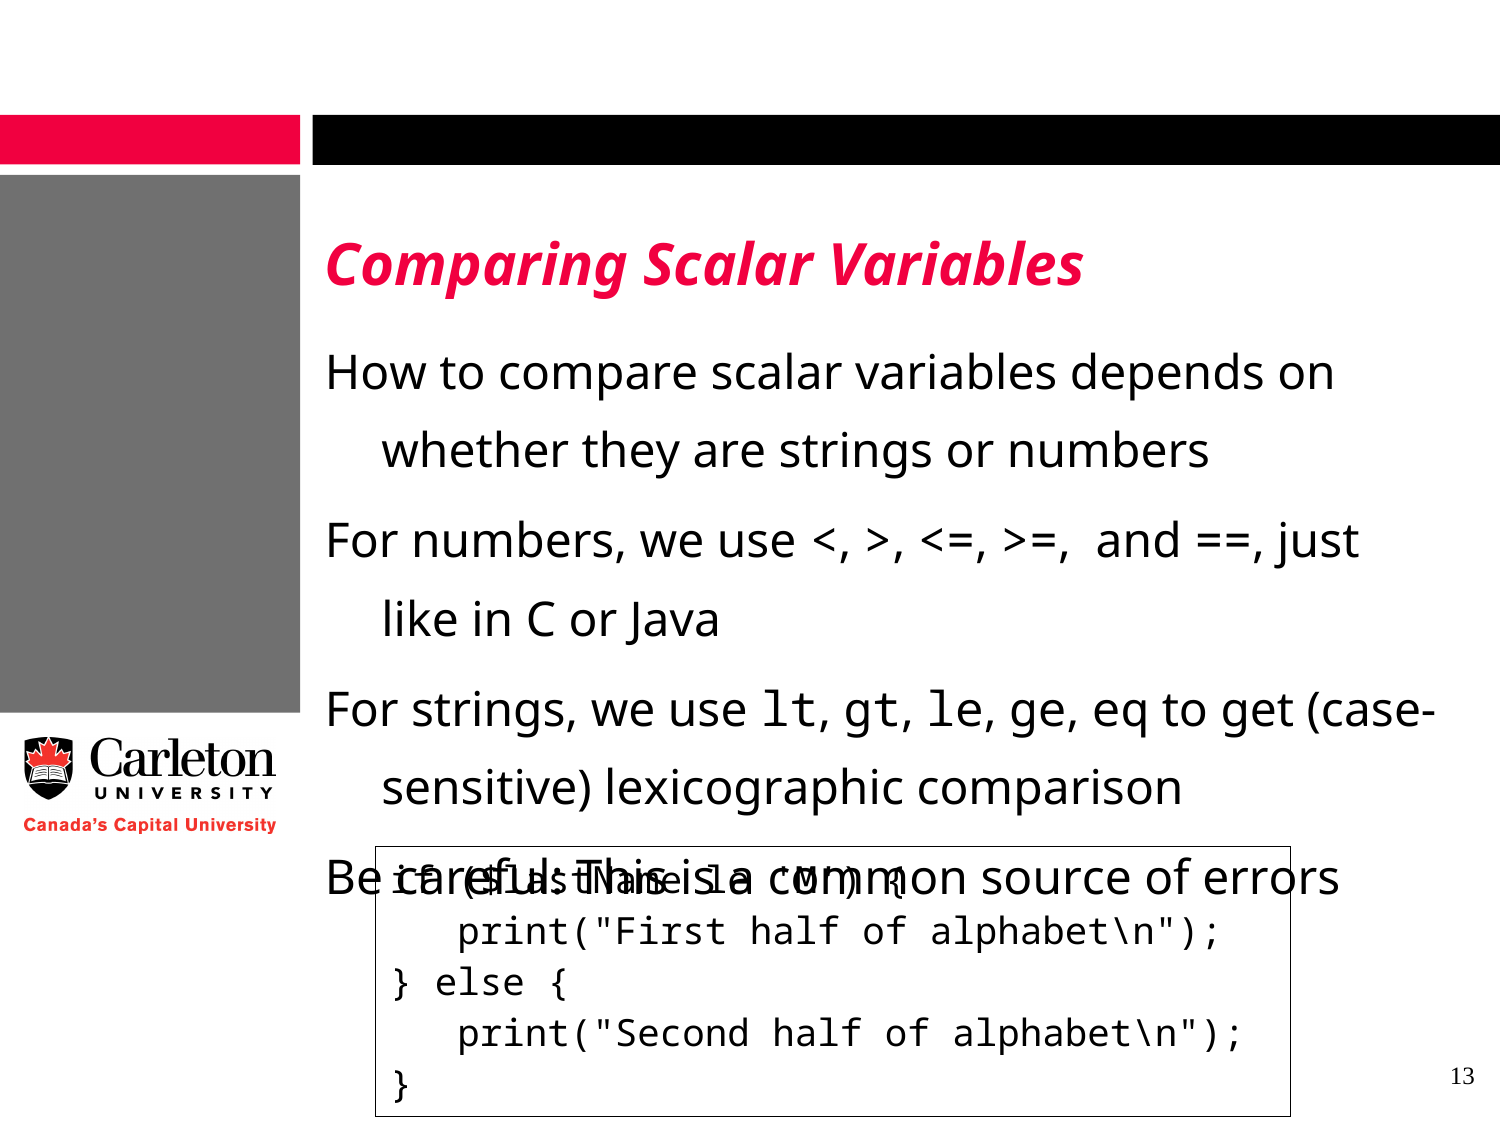

# Comparing Scalar Variables
How to compare scalar variables depends on whether they are strings or numbers
For numbers, we use <, >, <=, >=, and ==, just like in C or Java
For strings, we use lt, gt, le, ge, eq to get (case-sensitive) lexicographic comparison
Be careful: This is a common source of errors
if ($lastName le 'M') {
 print("First half of alphabet\n");
} else {
 print("Second half of alphabet\n");
}
13